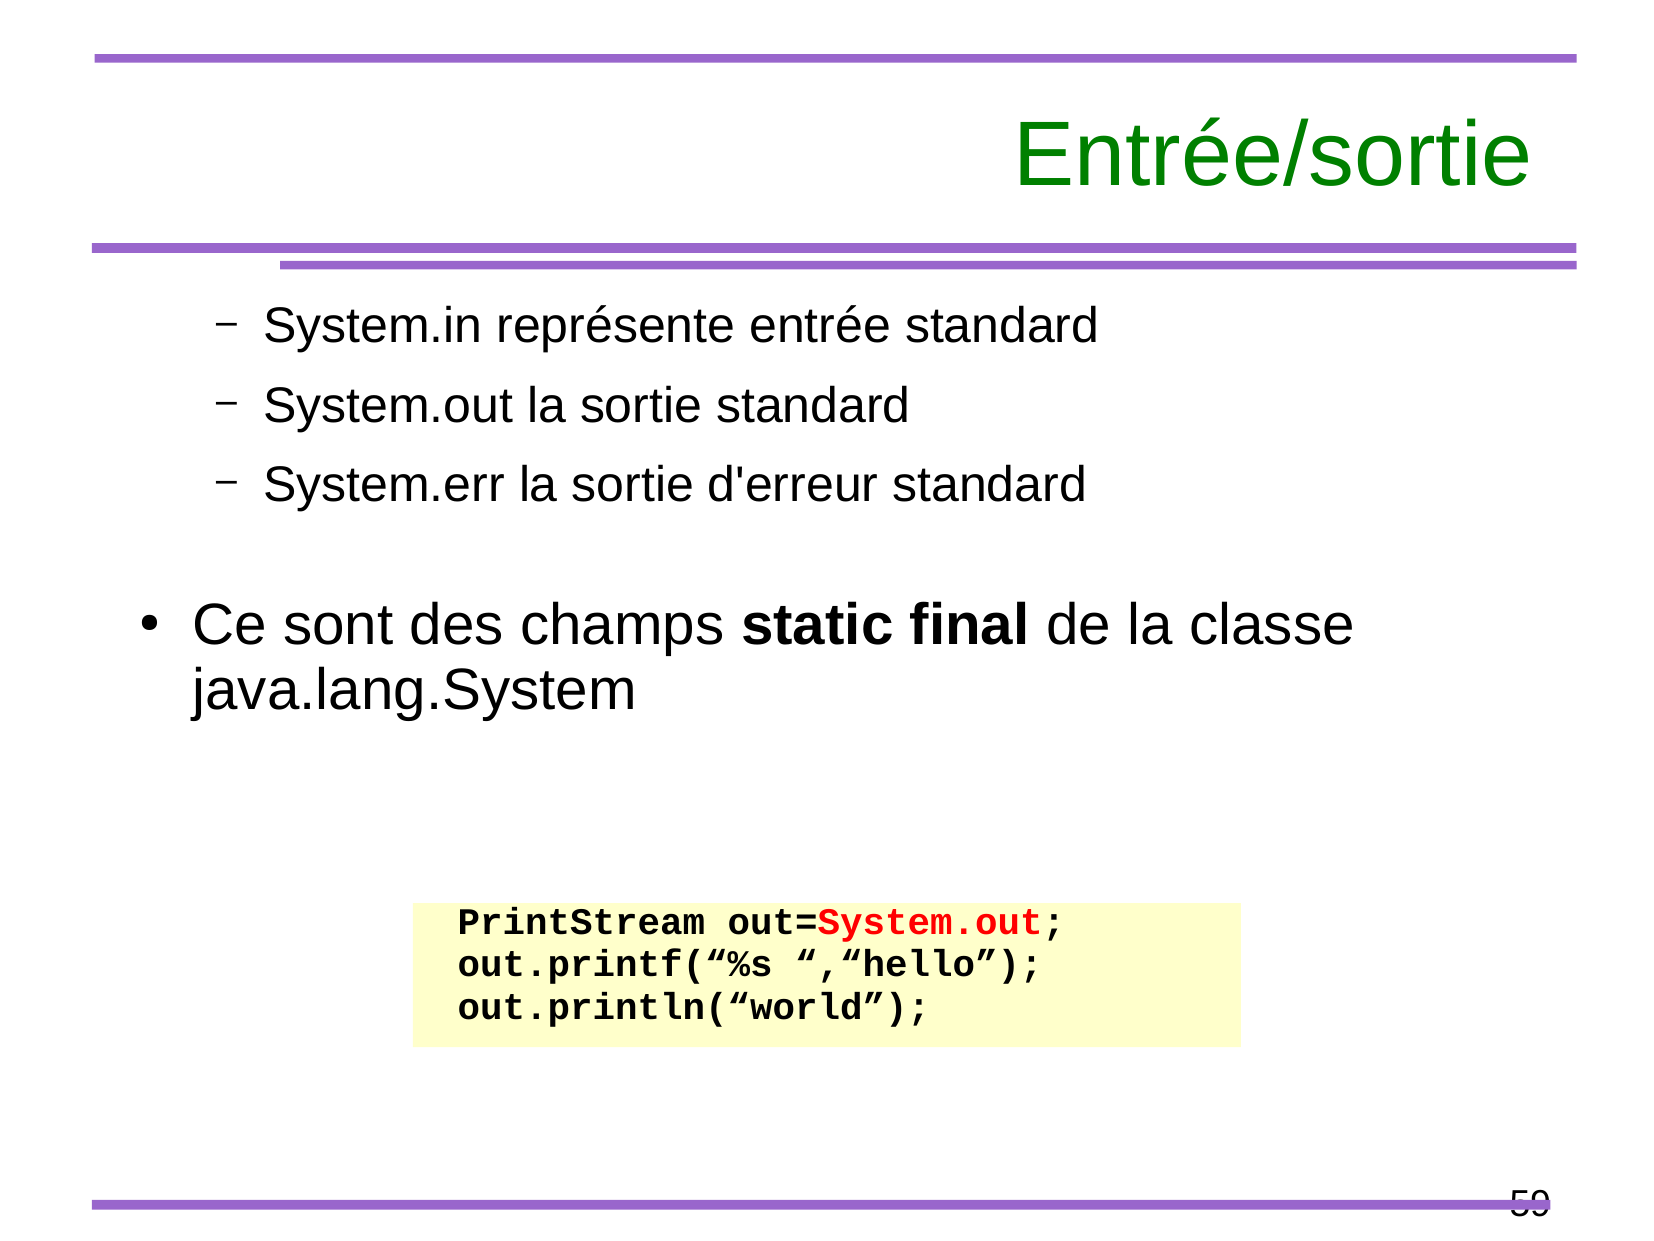

# Entrée/sortie
System.in représente entrée standard
System.out la sortie standard
System.err la sortie d'erreur standard
Ce sont des champs static final de la classe java.lang.System
 PrintStream out=System.out;
 out.printf(“%s “,“hello”);
 out.println(“world”);